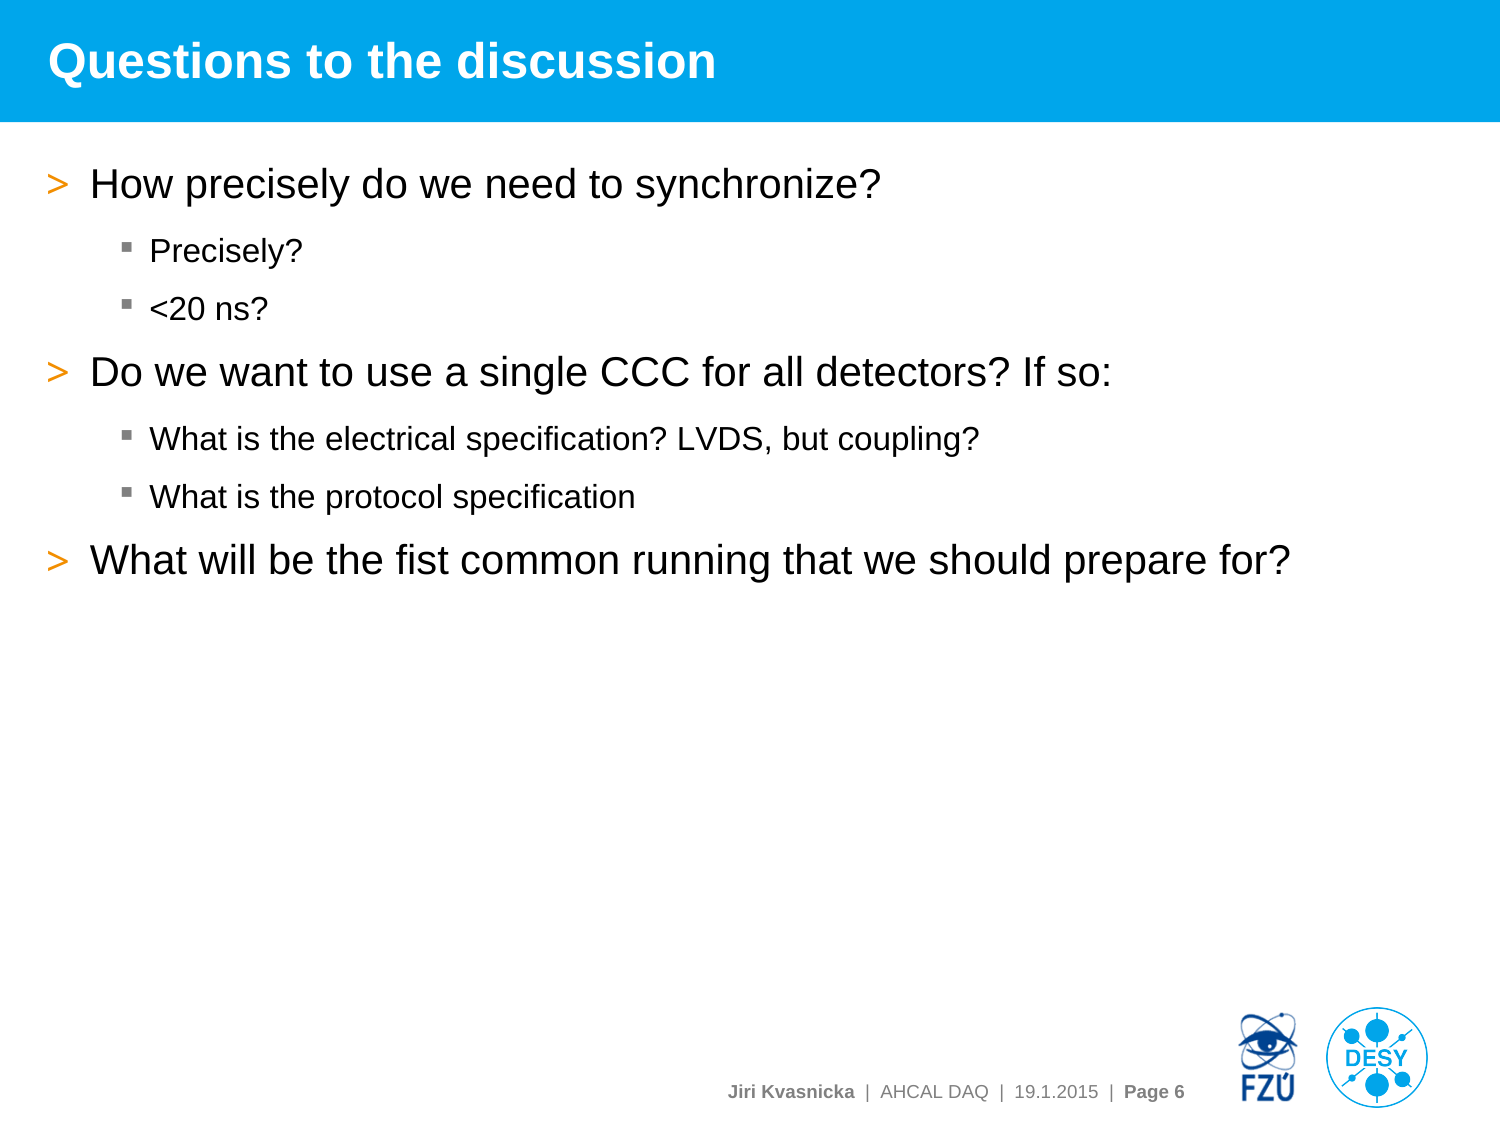

# Questions to the discussion
How precisely do we need to synchronize?
Precisely?
<20 ns?
Do we want to use a single CCC for all detectors? If so:
What is the electrical specification? LVDS, but coupling?
What is the protocol specification
What will be the fist common running that we should prepare for?